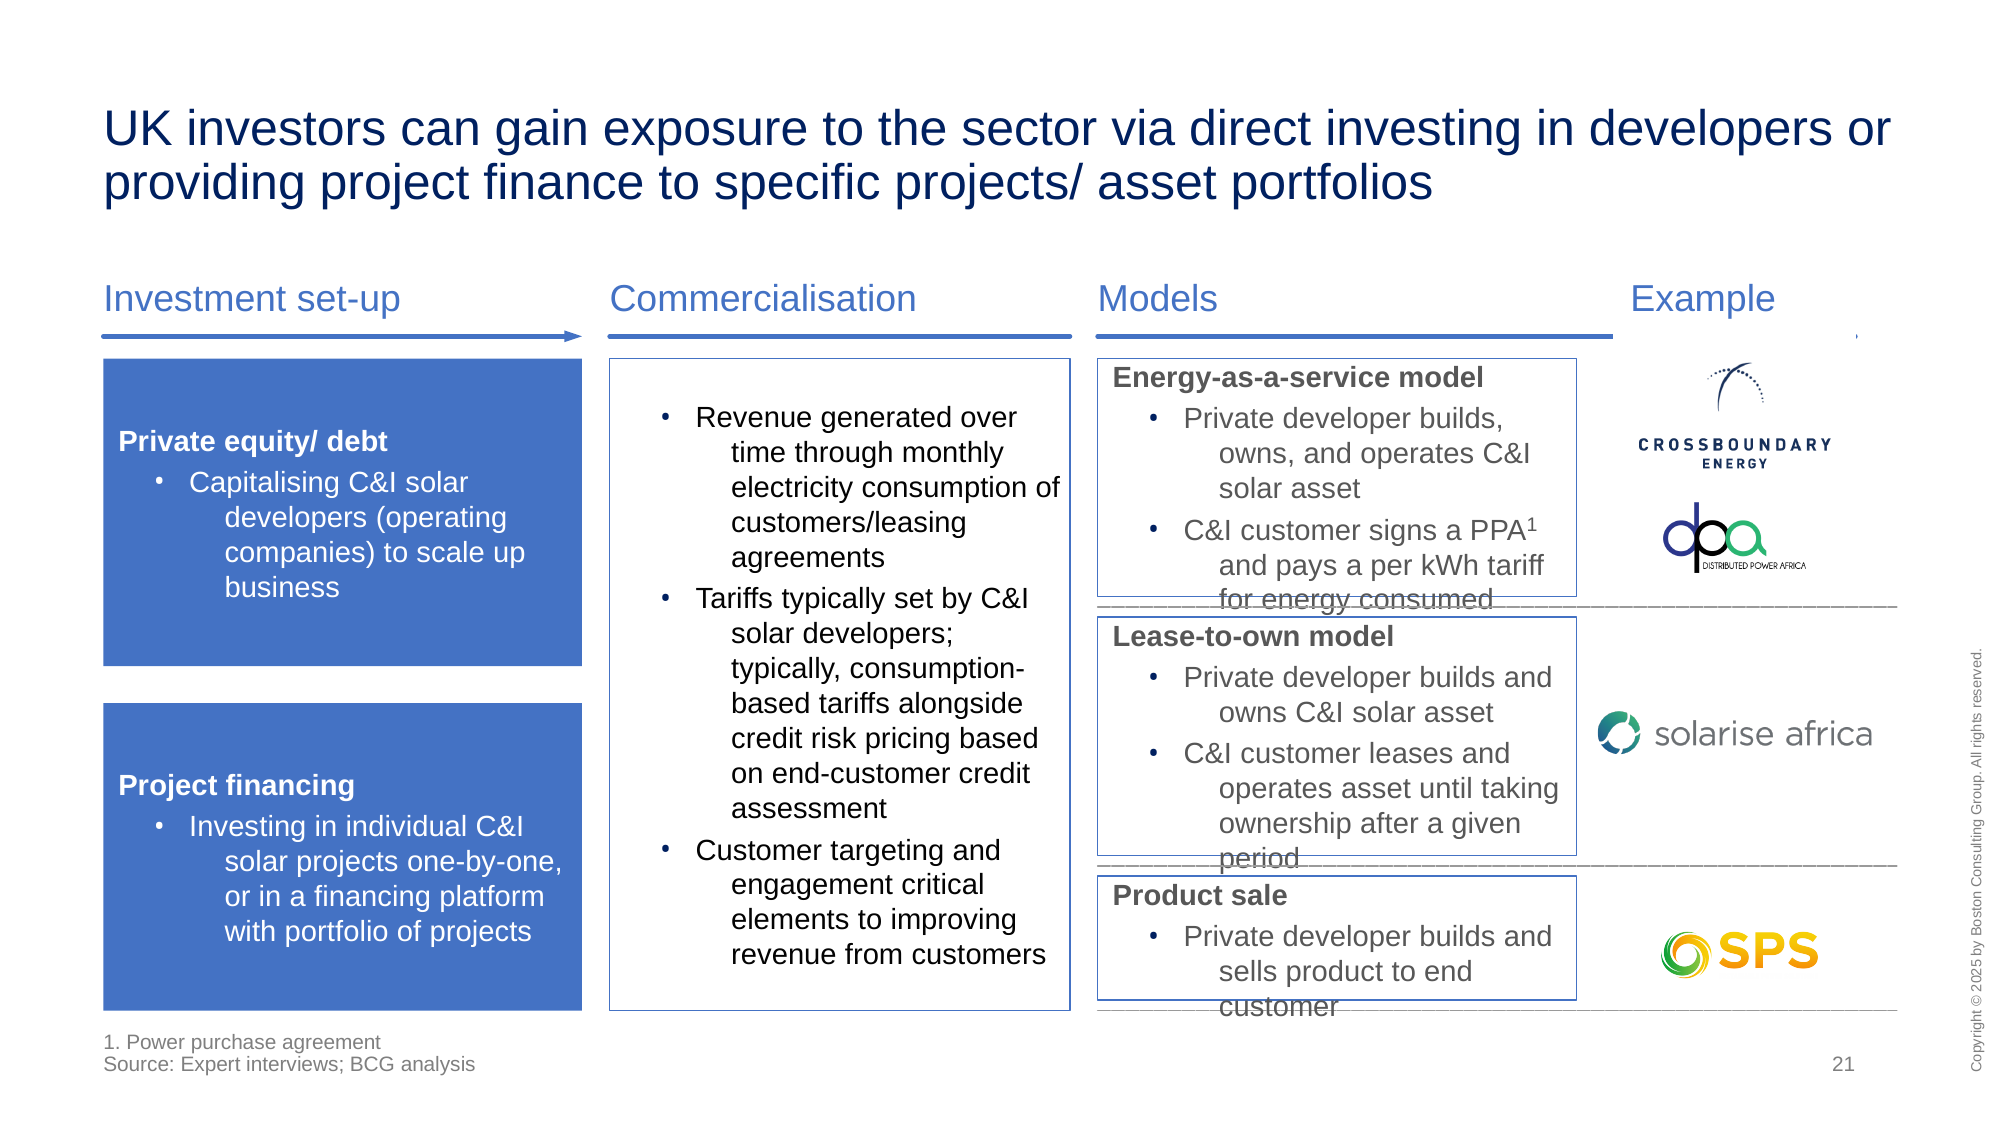

# UK investors can gain exposure to the sector via direct investing in developers or providing project finance to specific projects/ asset portfolios
Investment set-up
Commercialisation
Models
Example
Private equity/ debt
Capitalising C&I solar developers (operating companies) to scale up business
Revenue generated over time through monthly electricity consumption of customers/leasing agreements
Tariffs typically set by C&I solar developers; typically, consumption-based tariffs alongside credit risk pricing based on end-customer credit assessment
Customer targeting and engagement critical elements to improving revenue from customers
Energy-as-a-service model
Private developer builds, owns, and operates C&I solar asset
C&I customer signs a PPA1 and pays a per kWh tariff for energy consumed
Lease-to-own model
Private developer builds and owns C&I solar asset
C&I customer leases and operates asset until taking ownership after a given period
Project financing
Investing in individual C&I solar projects one-by-one, or in a financing platform with portfolio of projects
Product sale
Private developer builds and sells product to end customer
1. Power purchase agreement
Source: Expert interviews; BCG analysis